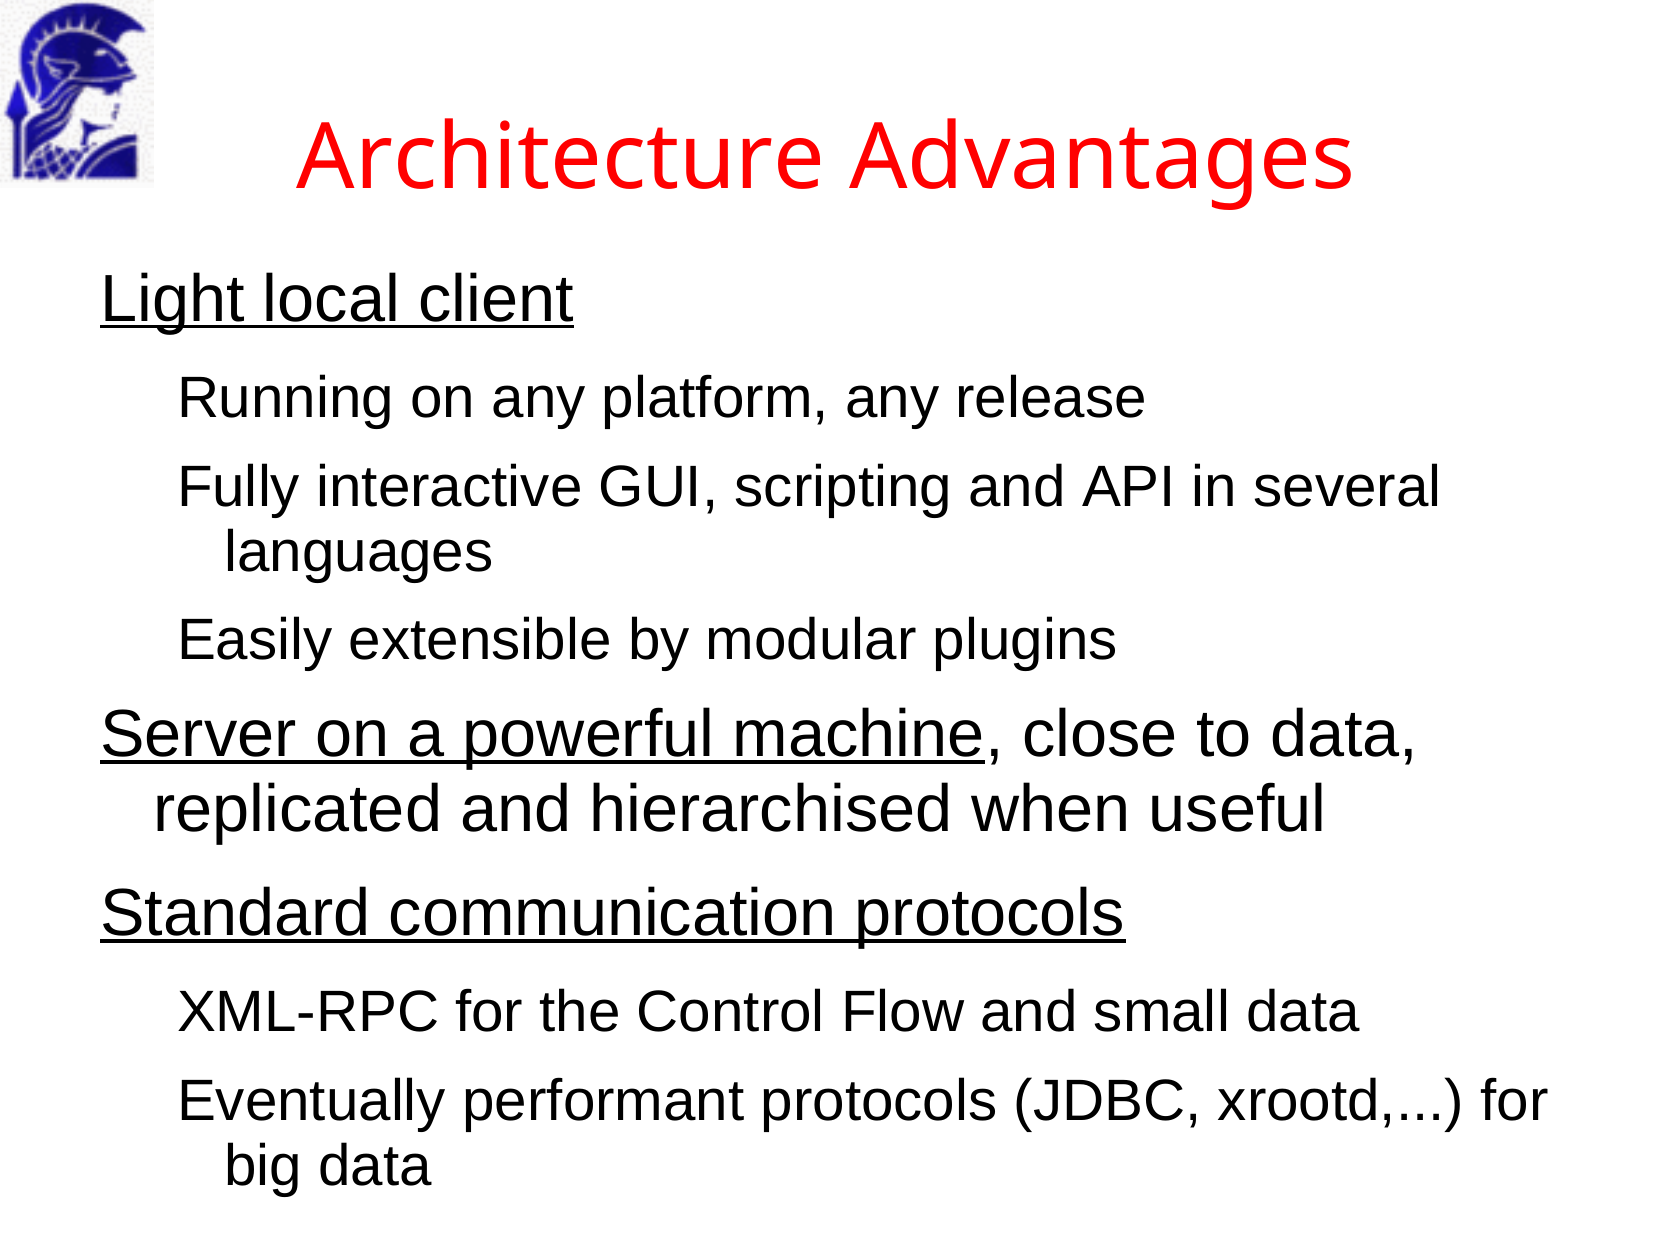

# Architecture Advantages
Light local client
Running on any platform, any release
Fully interactive GUI, scripting and API in several languages
Easily extensible by modular plugins
Server on a powerful machine, close to data, replicated and hierarchised when useful
Standard communication protocols
XML-RPC for the Control Flow and small data
Eventually performant protocols (JDBC, xrootd,...) for big data